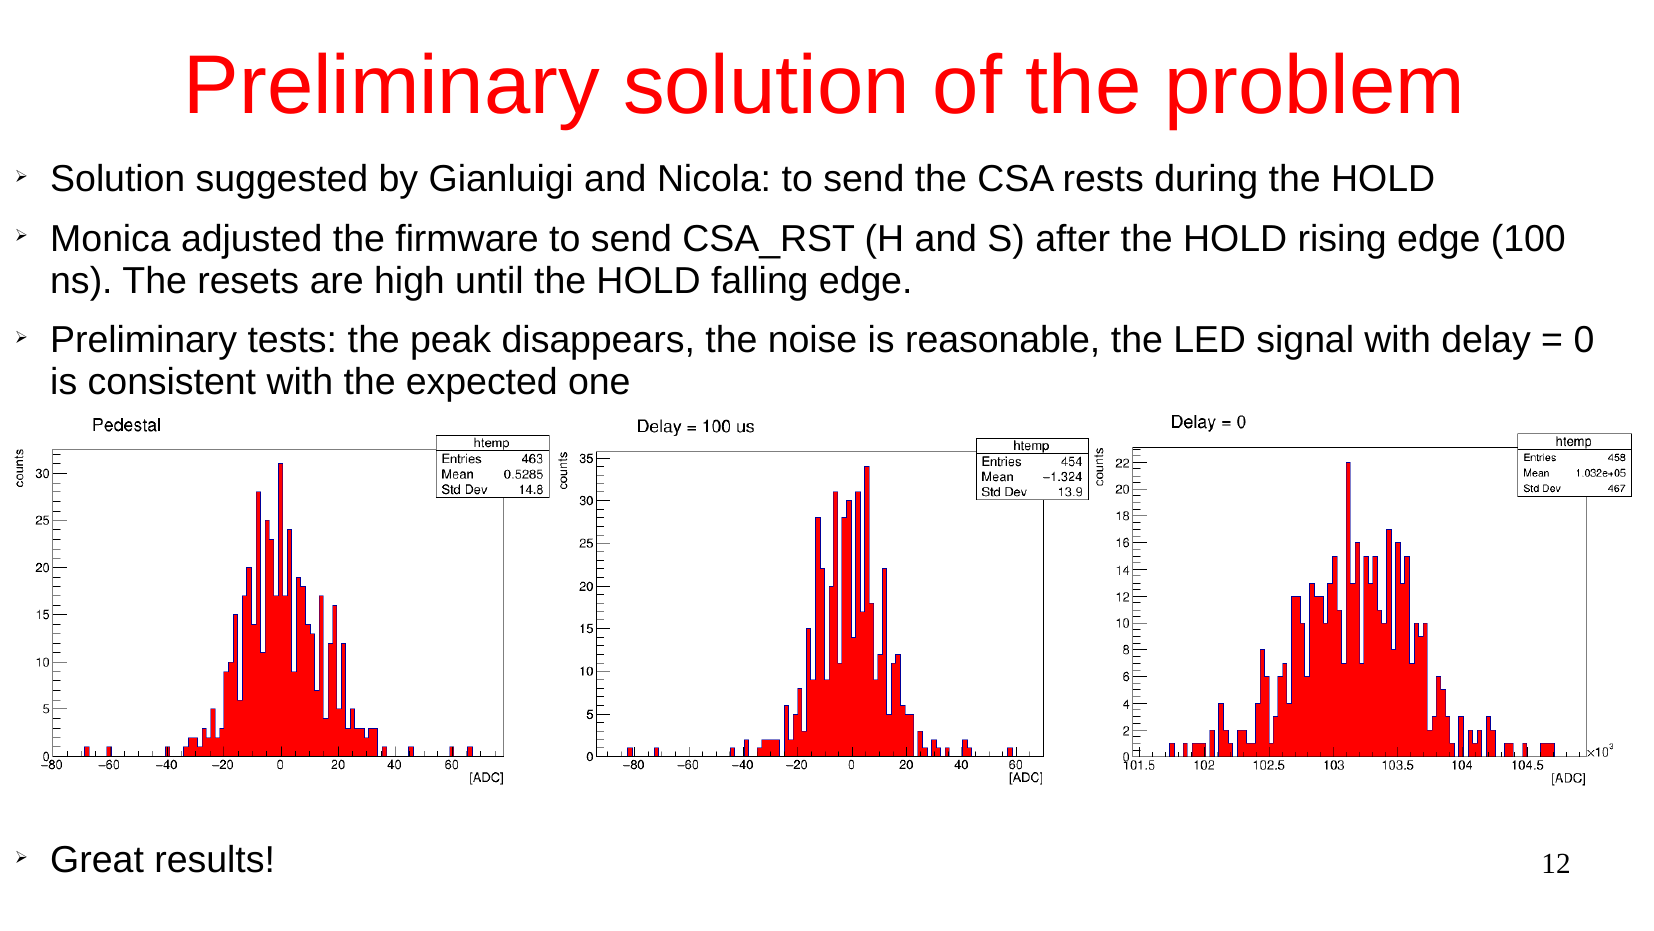

# Preliminary solution of the problem
Solution suggested by Gianluigi and Nicola: to send the CSA rests during the HOLD
Monica adjusted the firmware to send CSA_RST (H and S) after the HOLD rising edge (100 ns). The resets are high until the HOLD falling edge.
Preliminary tests: the peak disappears, the noise is reasonable, the LED signal with delay = 0 is consistent with the expected one
Great results!
12